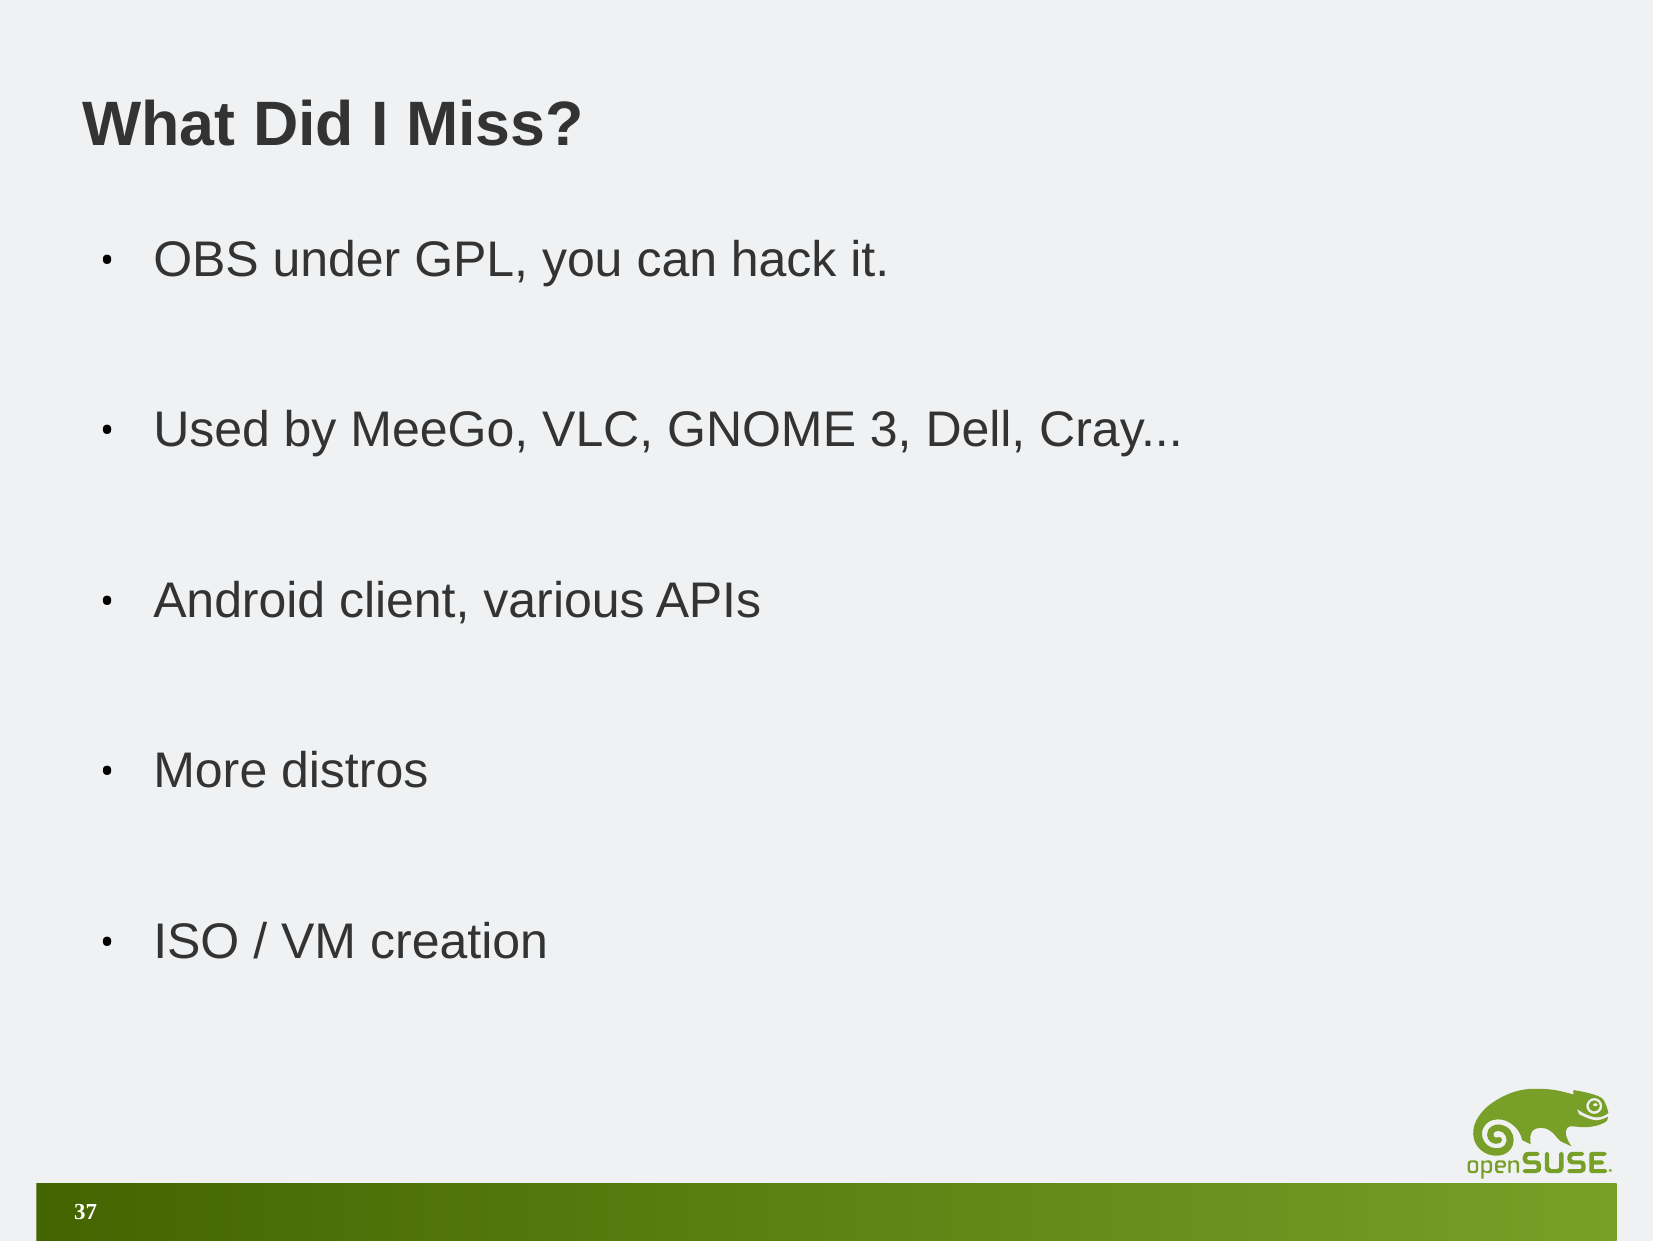

# What Did I Miss?
OBS under GPL, you can hack it.
Used by MeeGo, VLC, GNOME 3, Dell, Cray...
Android client, various APIs
More distros
ISO / VM creation
37